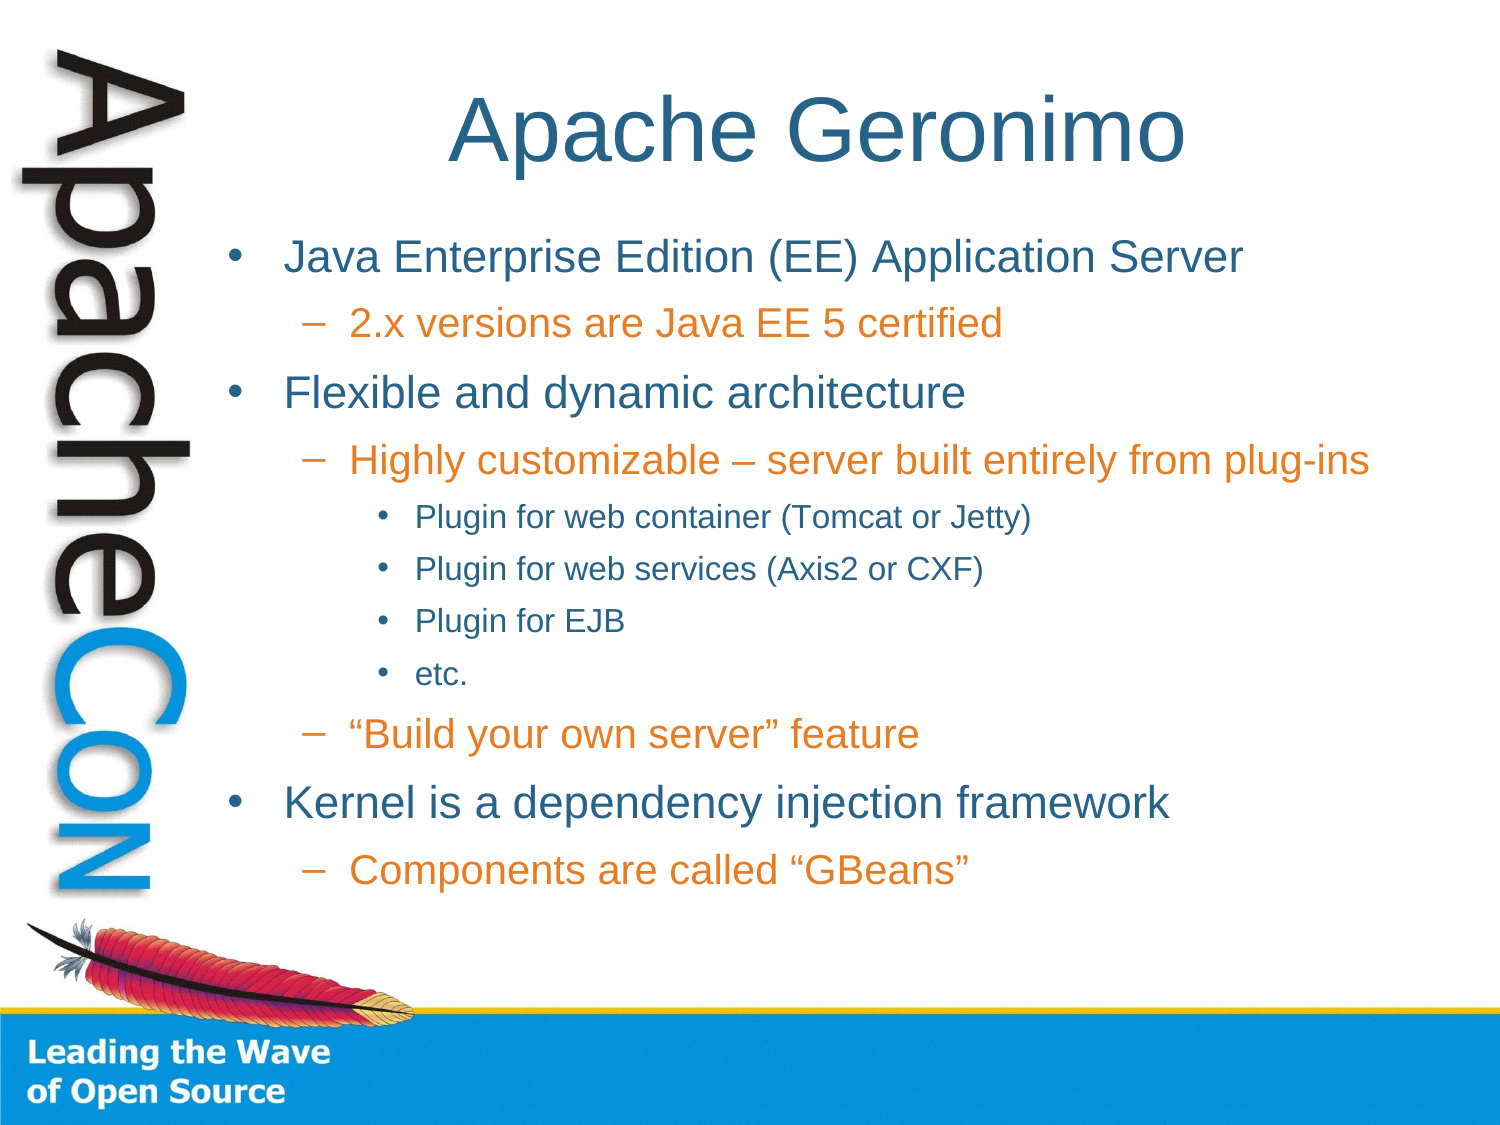

# Apache Geronimo
Java Enterprise Edition (EE) Application Server
2.x versions are Java EE 5 certified
Flexible and dynamic architecture
Highly customizable – server built entirely from plug-ins
Plugin for web container (Tomcat or Jetty)
Plugin for web services (Axis2 or CXF)
Plugin for EJB
etc.
“Build your own server” feature
Kernel is a dependency injection framework
Components are called “GBeans”